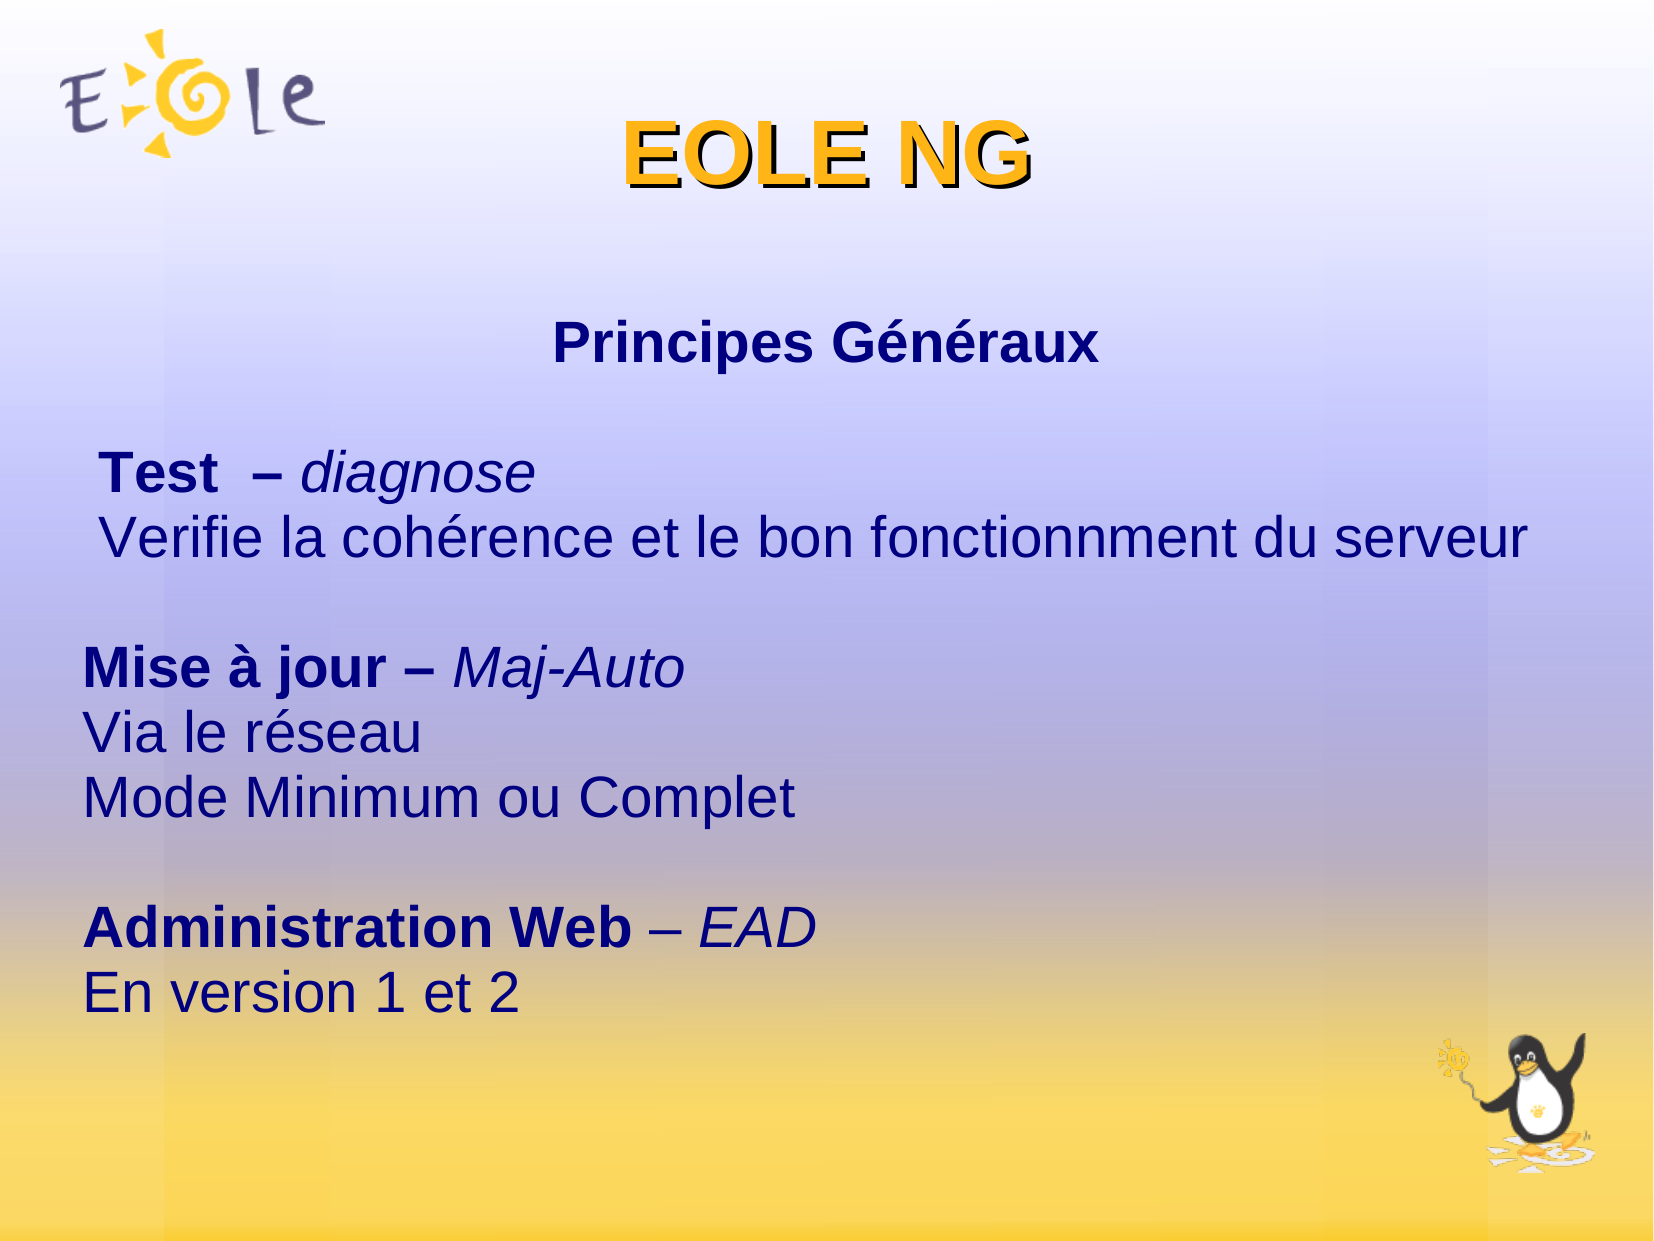

# EOLE NG
Principes Généraux
 Test – diagnose
 Verifie la cohérence et le bon fonctionnment du serveur
Mise à jour – Maj-Auto
Via le réseau
Mode Minimum ou Complet
Administration Web – EAD
En version 1 et 2